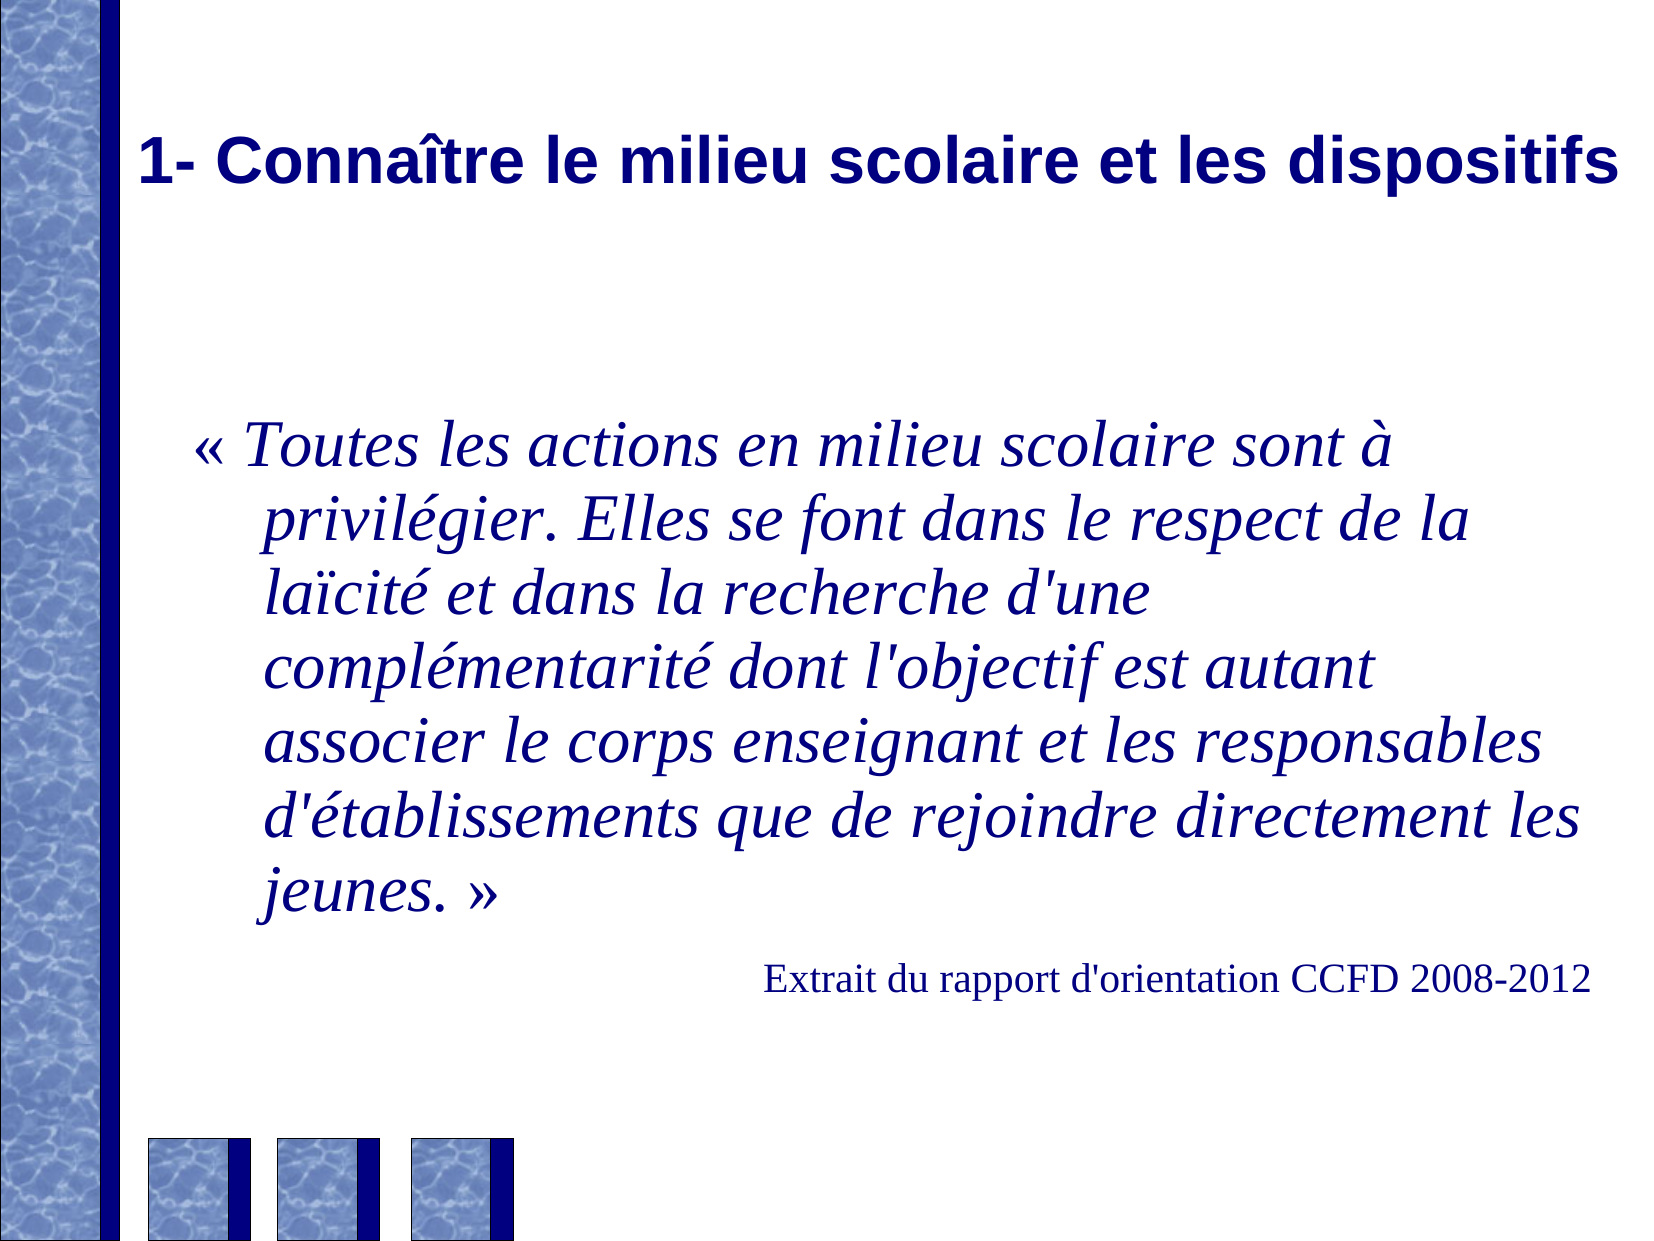

# 1- Connaître le milieu scolaire et les dispositifs
« Toutes les actions en milieu scolaire sont à privilégier. Elles se font dans le respect de la laïcité et dans la recherche d'une complémentarité dont l'objectif est autant associer le corps enseignant et les responsables d'établissements que de rejoindre directement les jeunes. »
Extrait du rapport d'orientation CCFD 2008-2012